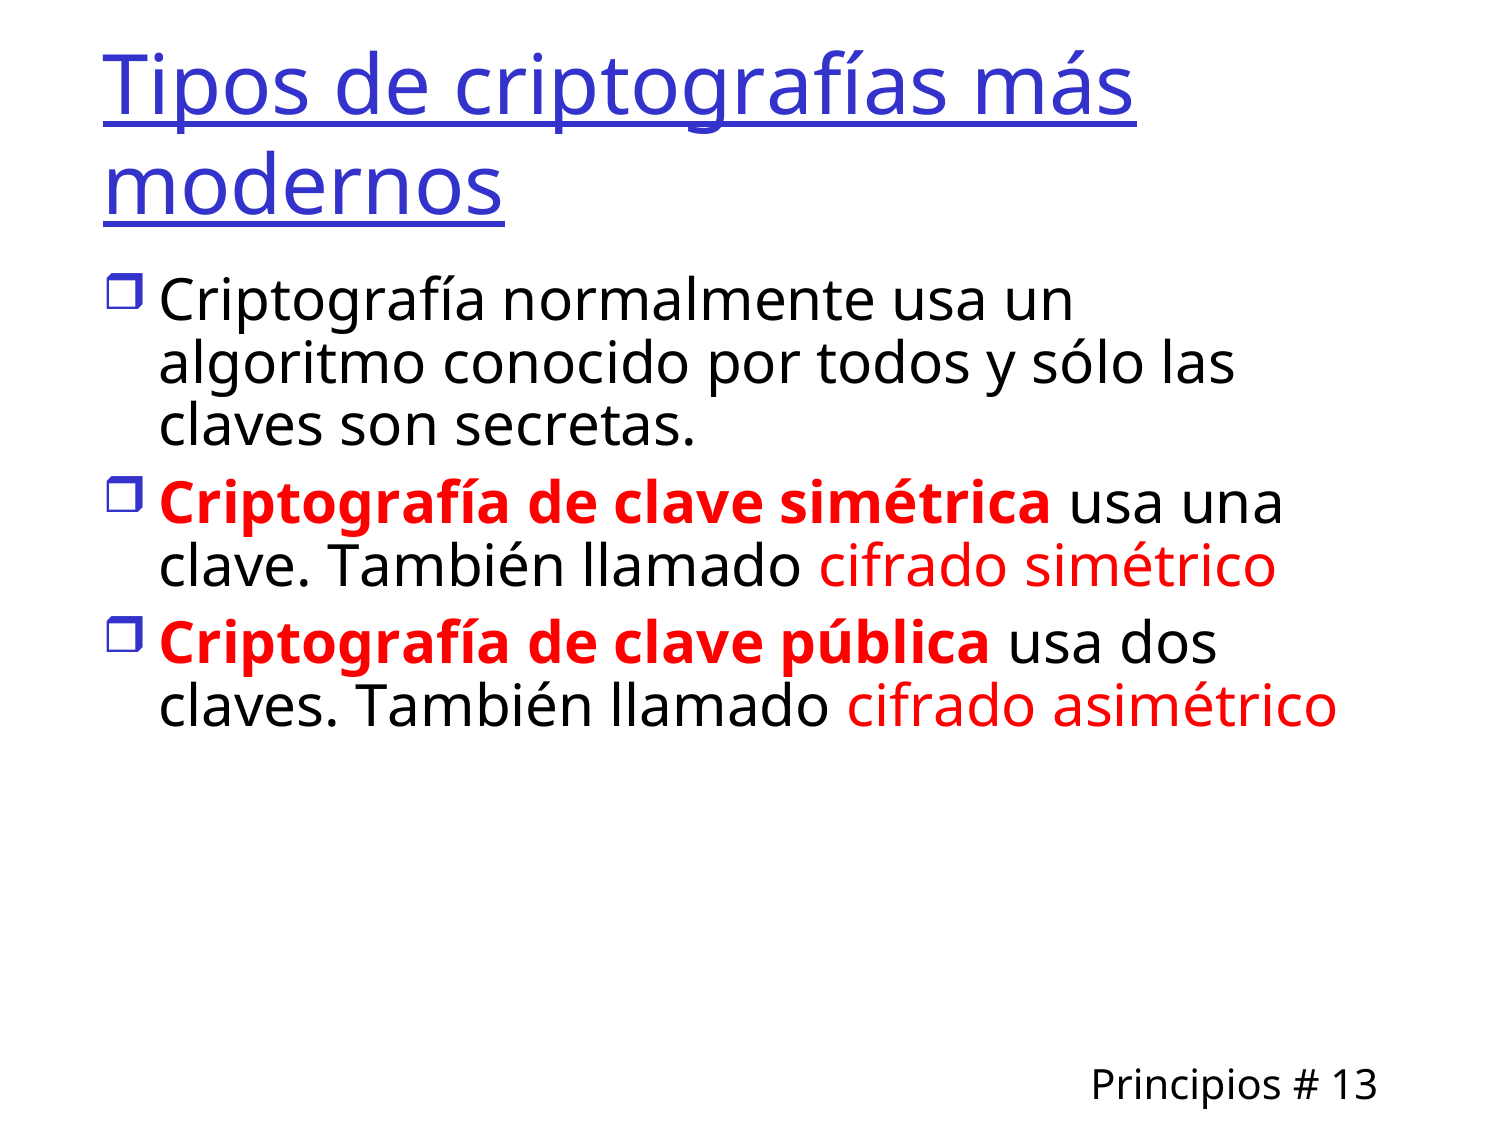

# Tipos de criptografías más modernos
Criptografía normalmente usa un algoritmo conocido por todos y sólo las claves son secretas.
Criptografía de clave simétrica usa una clave. También llamado cifrado simétrico
Criptografía de clave pública usa dos claves. También llamado cifrado asimétrico
13